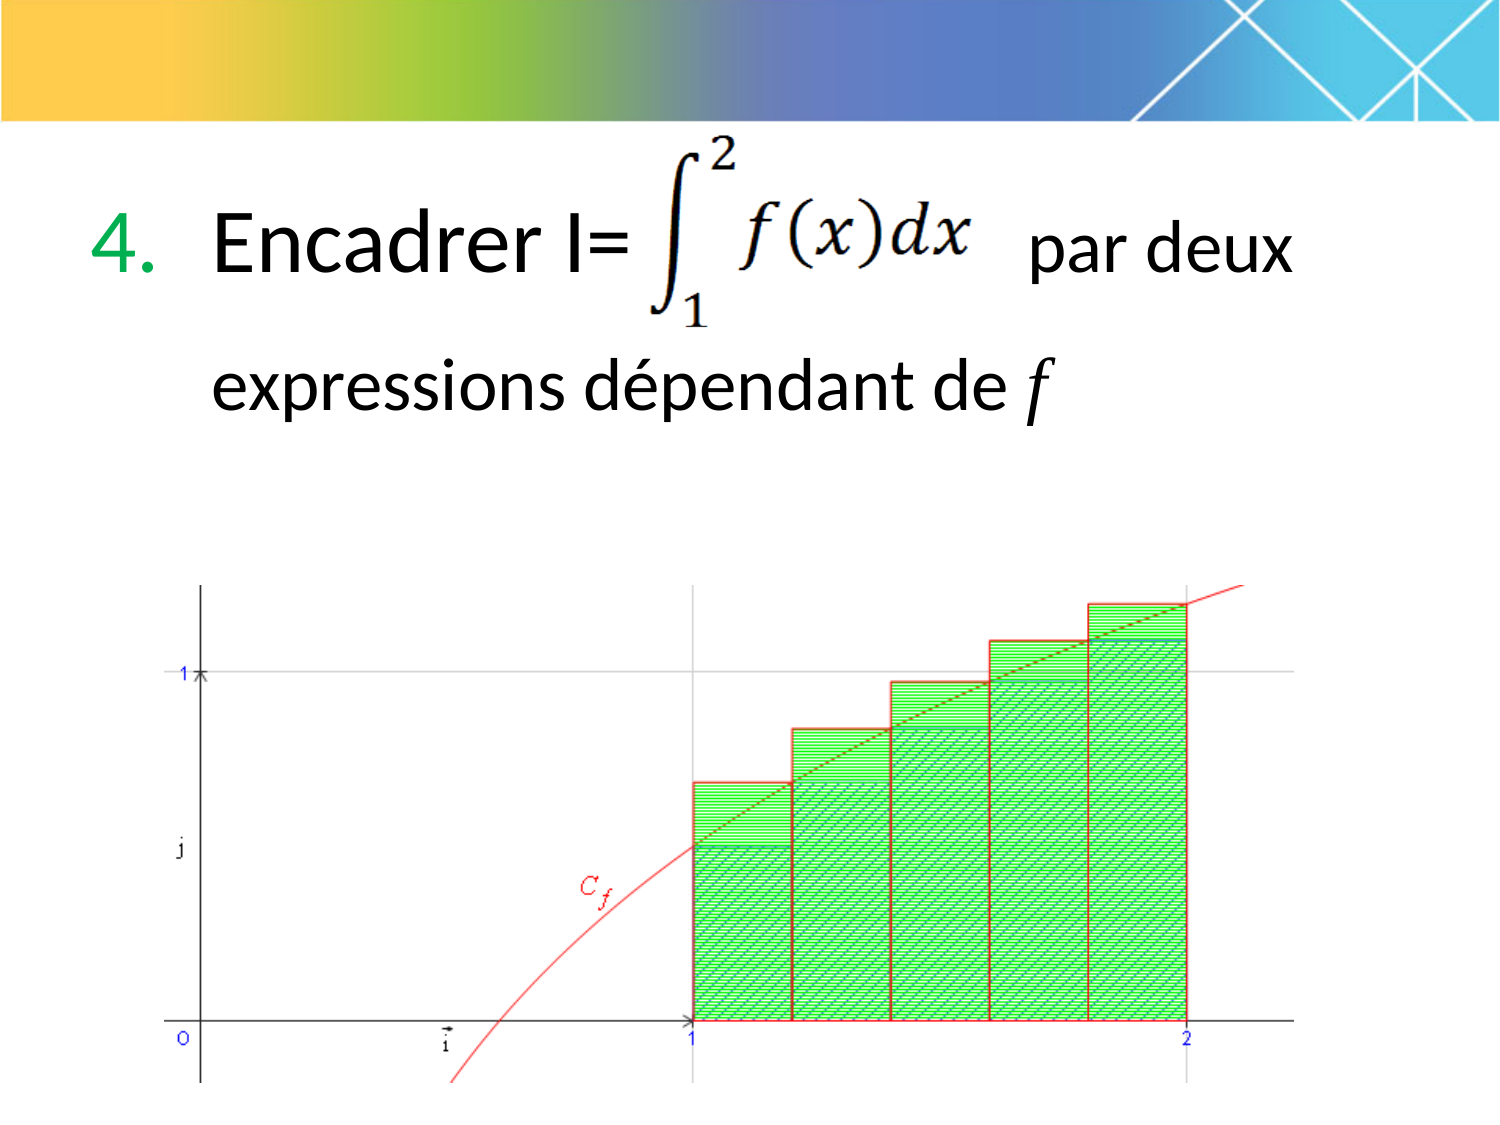

# Encadrer I= par deux expressions dépendant de f